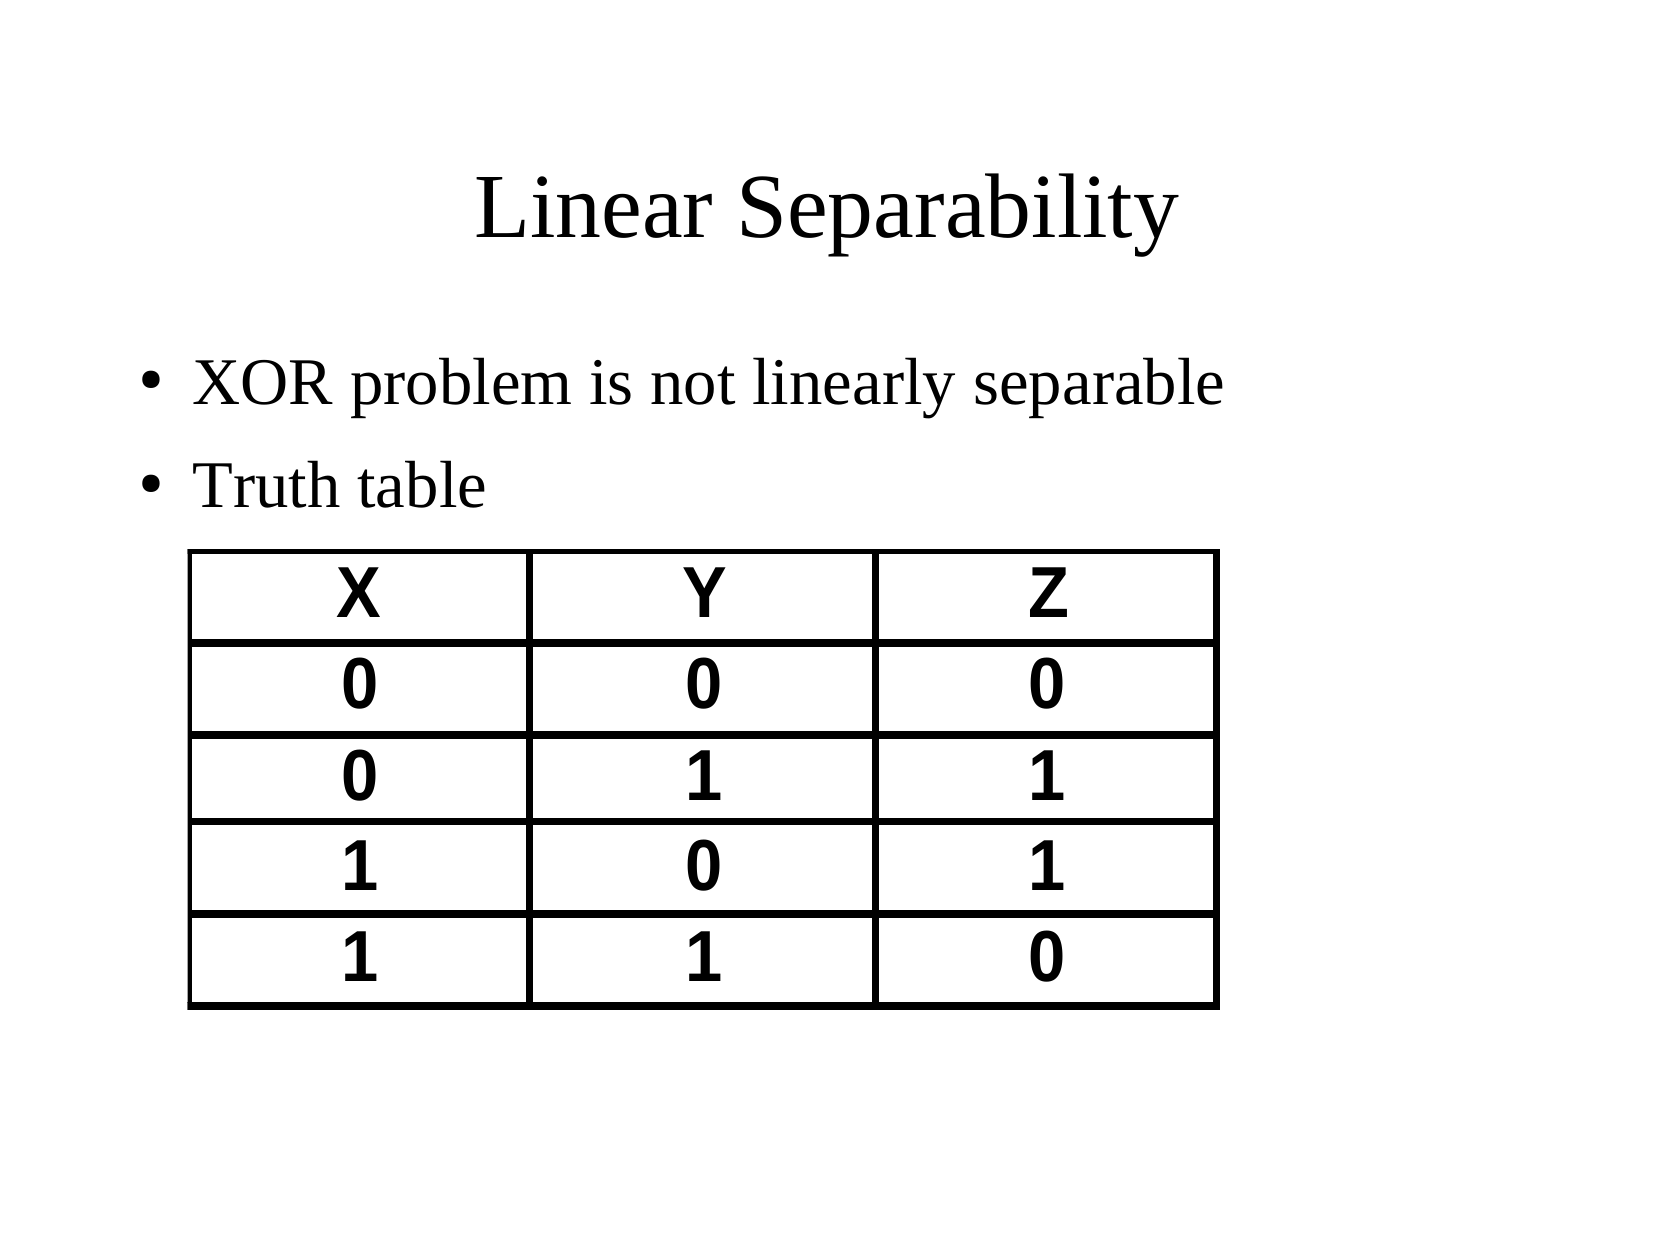

# Linear Separability
XOR problem is not linearly separable
Truth table